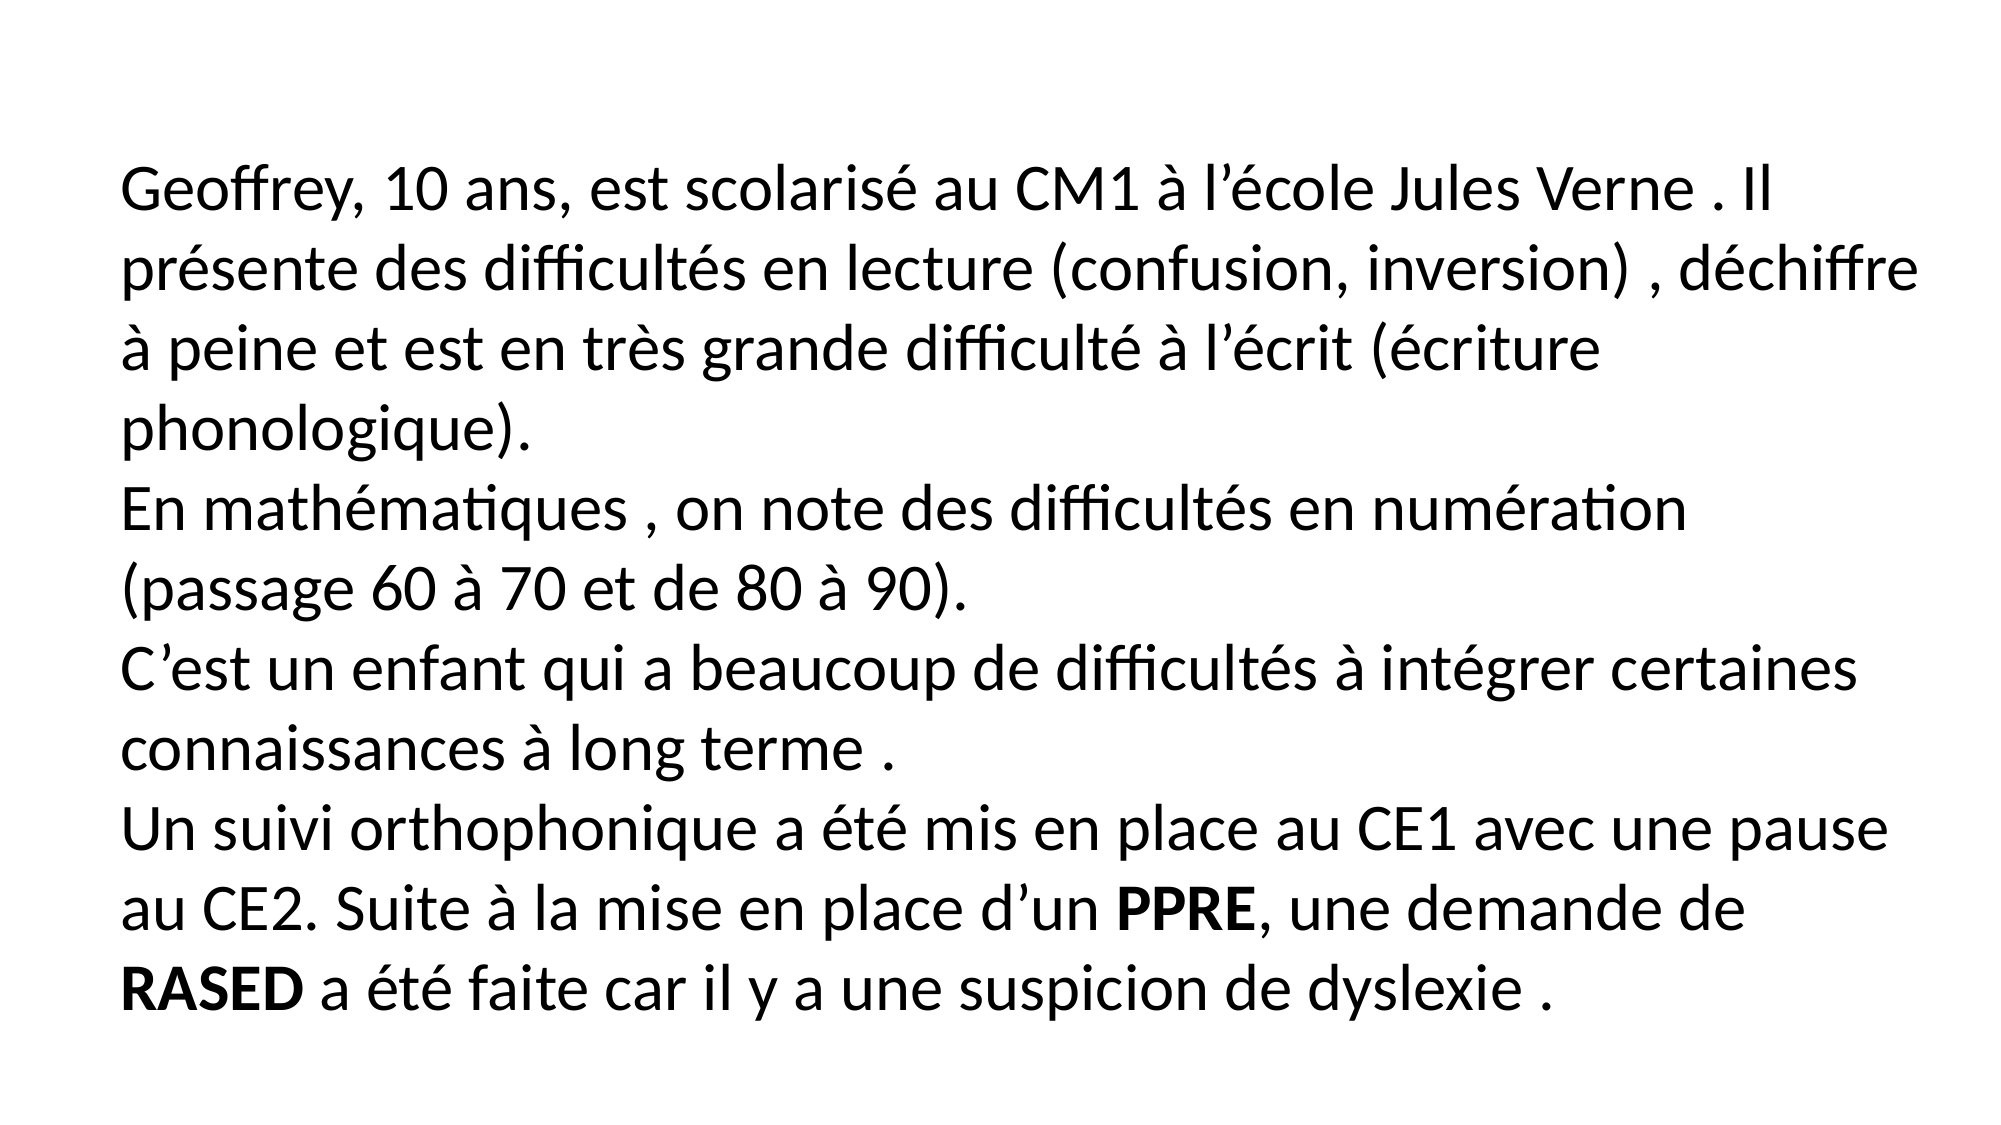

Geoffrey, 10 ans, est scolarisé au CM1 à l’école Jules Verne . Il présente des difficultés en lecture (confusion, inversion) , déchiffre à peine et est en très grande difficulté à l’écrit (écriture phonologique).
En mathématiques , on note des difficultés en numération (passage 60 à 70 et de 80 à 90).
C’est un enfant qui a beaucoup de difficultés à intégrer certaines connaissances à long terme .
Un suivi orthophonique a été mis en place au CE1 avec une pause au CE2. Suite à la mise en place d’un PPRE, une demande de RASED a été faite car il y a une suspicion de dyslexie .